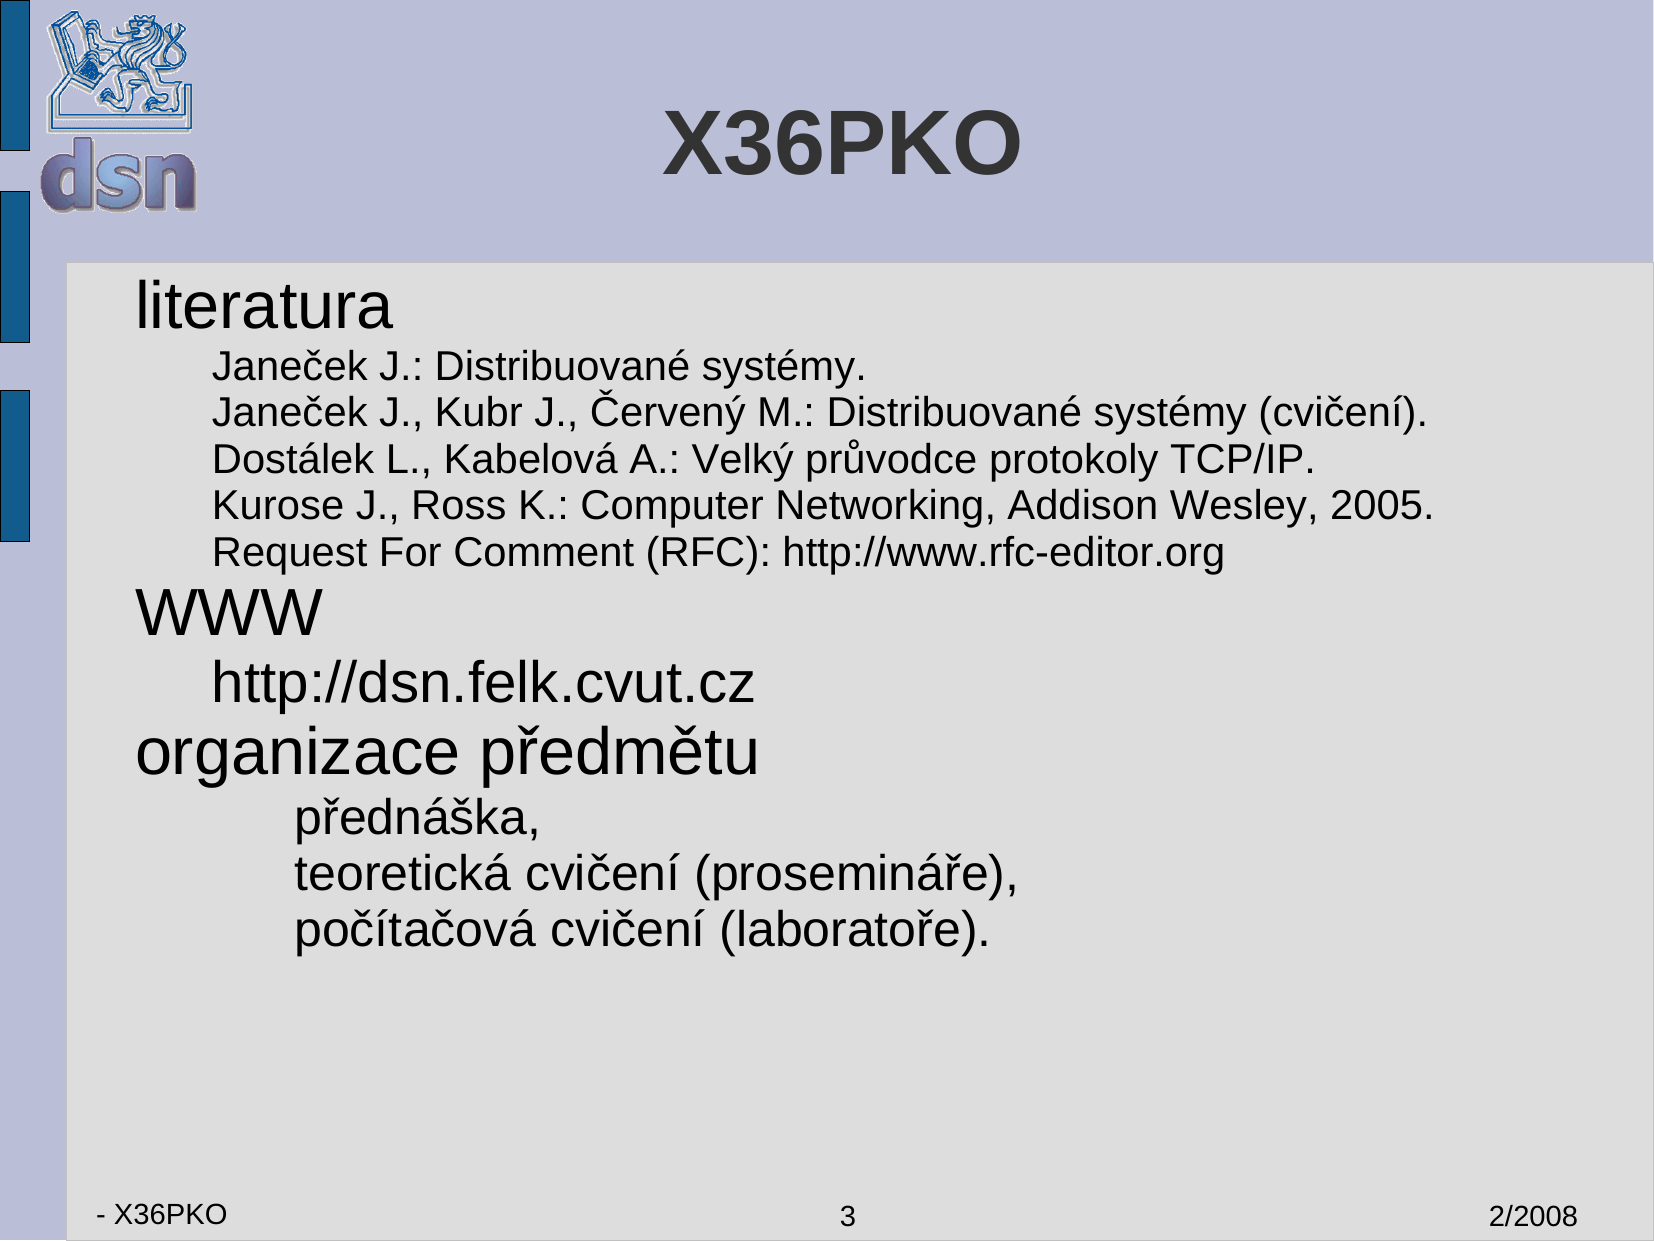

# X36PKO
literatura
Janeček J.: Distribuované systémy.
Janeček J., Kubr J., Červený M.: Distribuované systémy (cvičení).
Dostálek L., Kabelová A.: Velký průvodce protokoly TCP/IP.
Kurose J., Ross K.: Computer Networking, Addison Wesley, 2005.
Request For Comment (RFC): http://www.rfc-editor.org
WWW
http://dsn.felk.cvut.cz
organizace předmětu
přednáška,
teoretická cvičení (prosemináře),
počítačová cvičení (laboratoře).